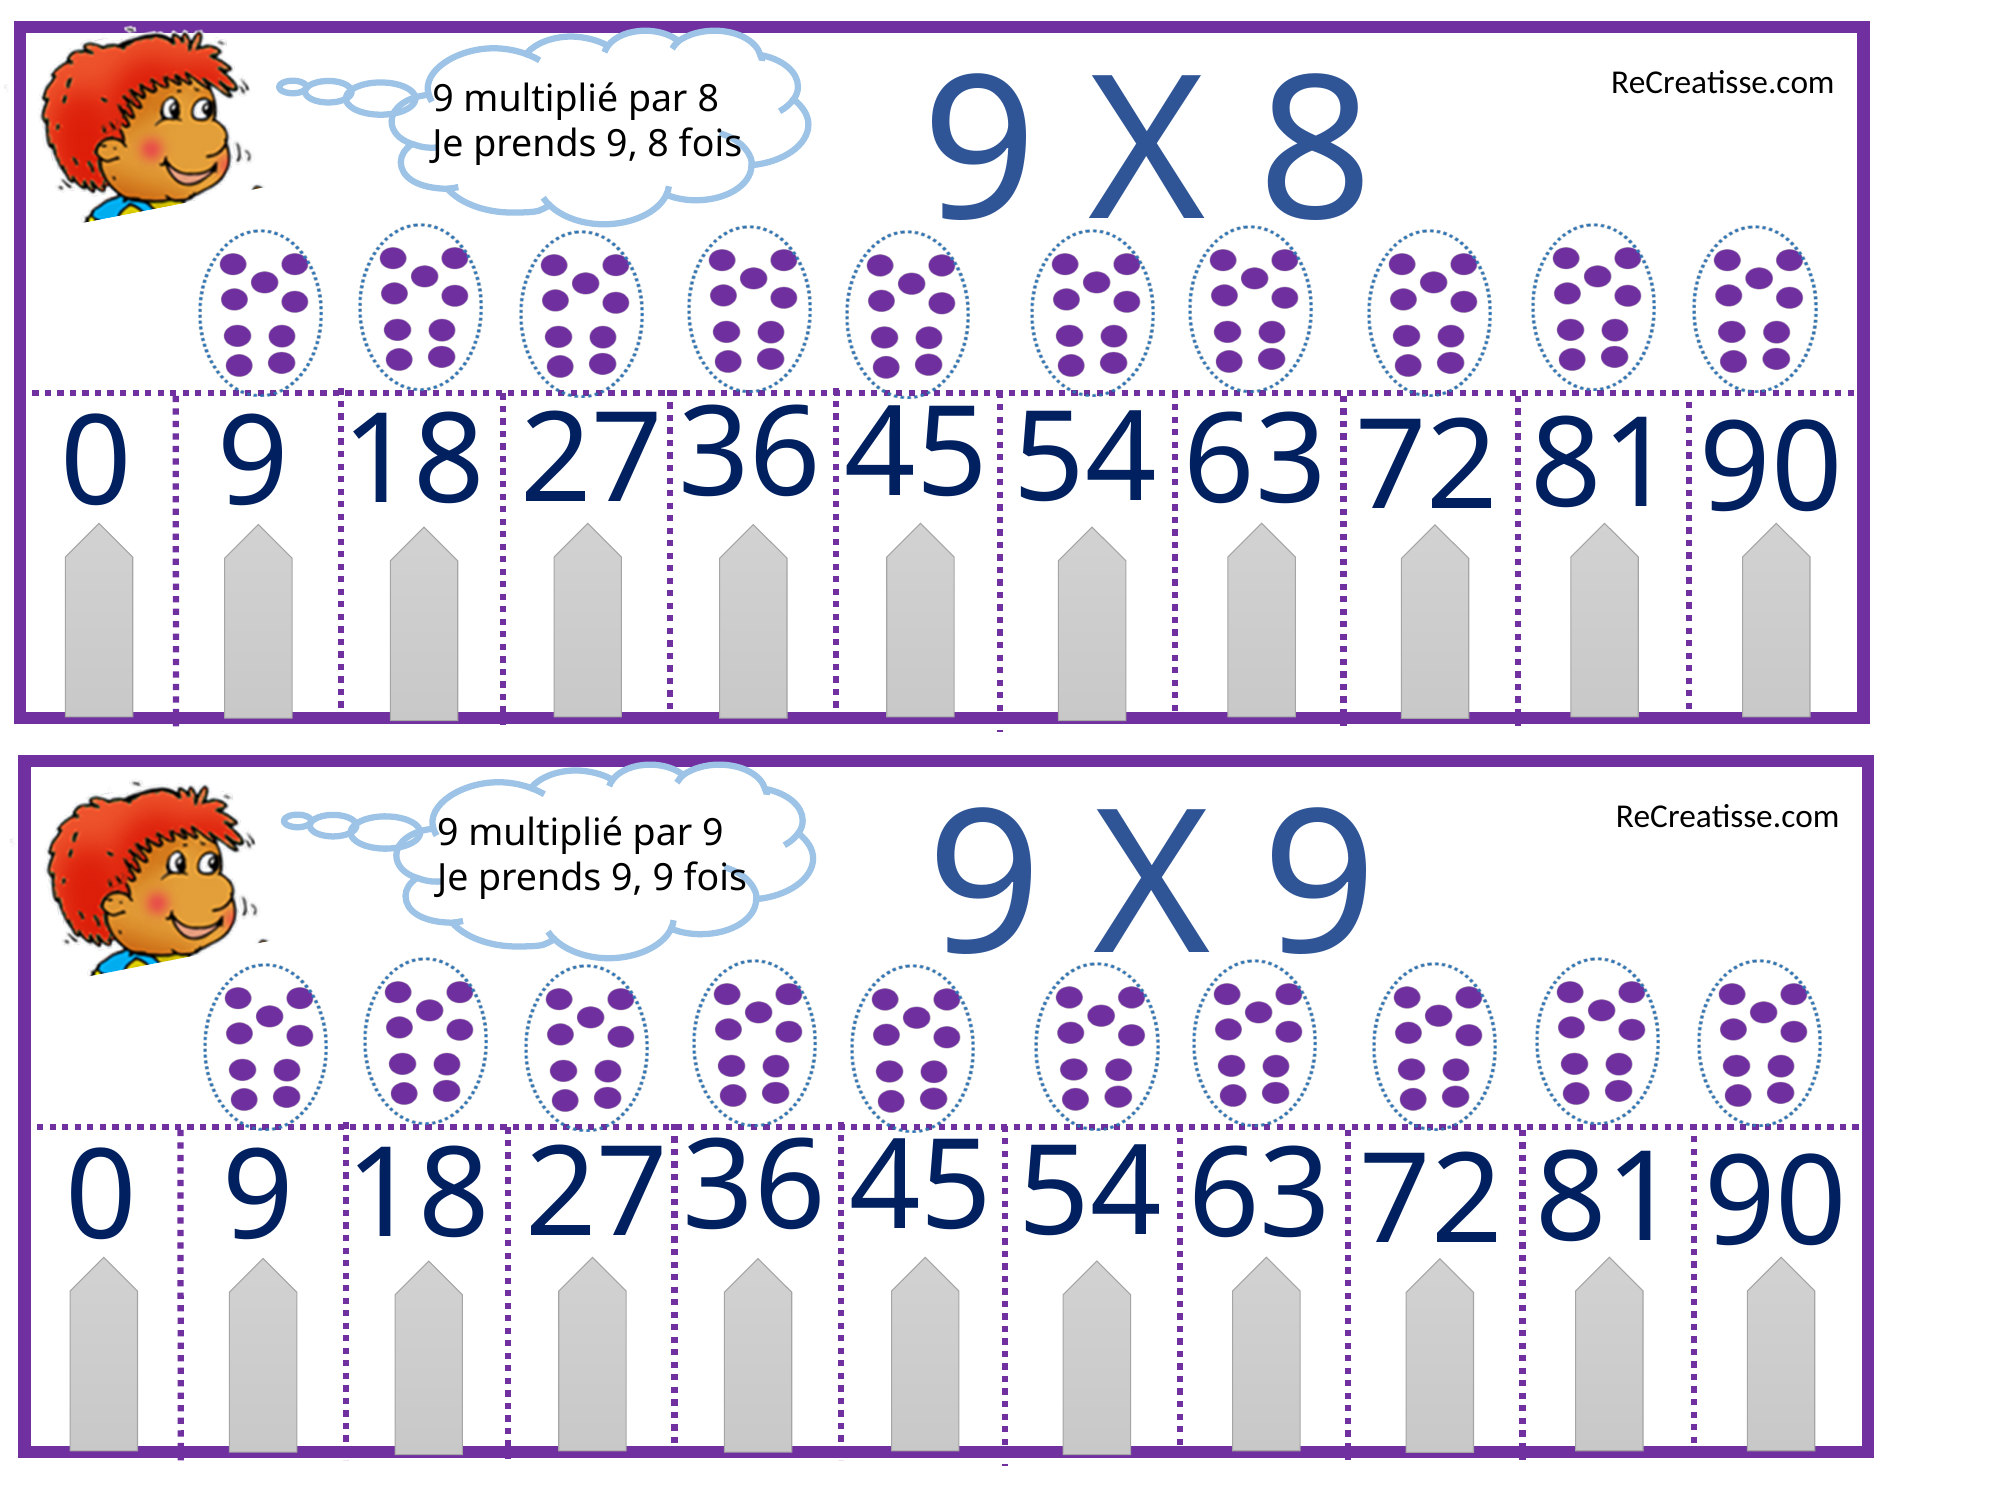

9 X 8
ReCreatisse.com
9 multiplié par 8
Je prends 9, 8 fois
36
45
54
27
63
18
0
9
81
72
90
9 X 9
ReCreatisse.com
9 multiplié par 9
Je prends 9, 9 fois
36
45
54
27
63
18
0
9
81
72
90